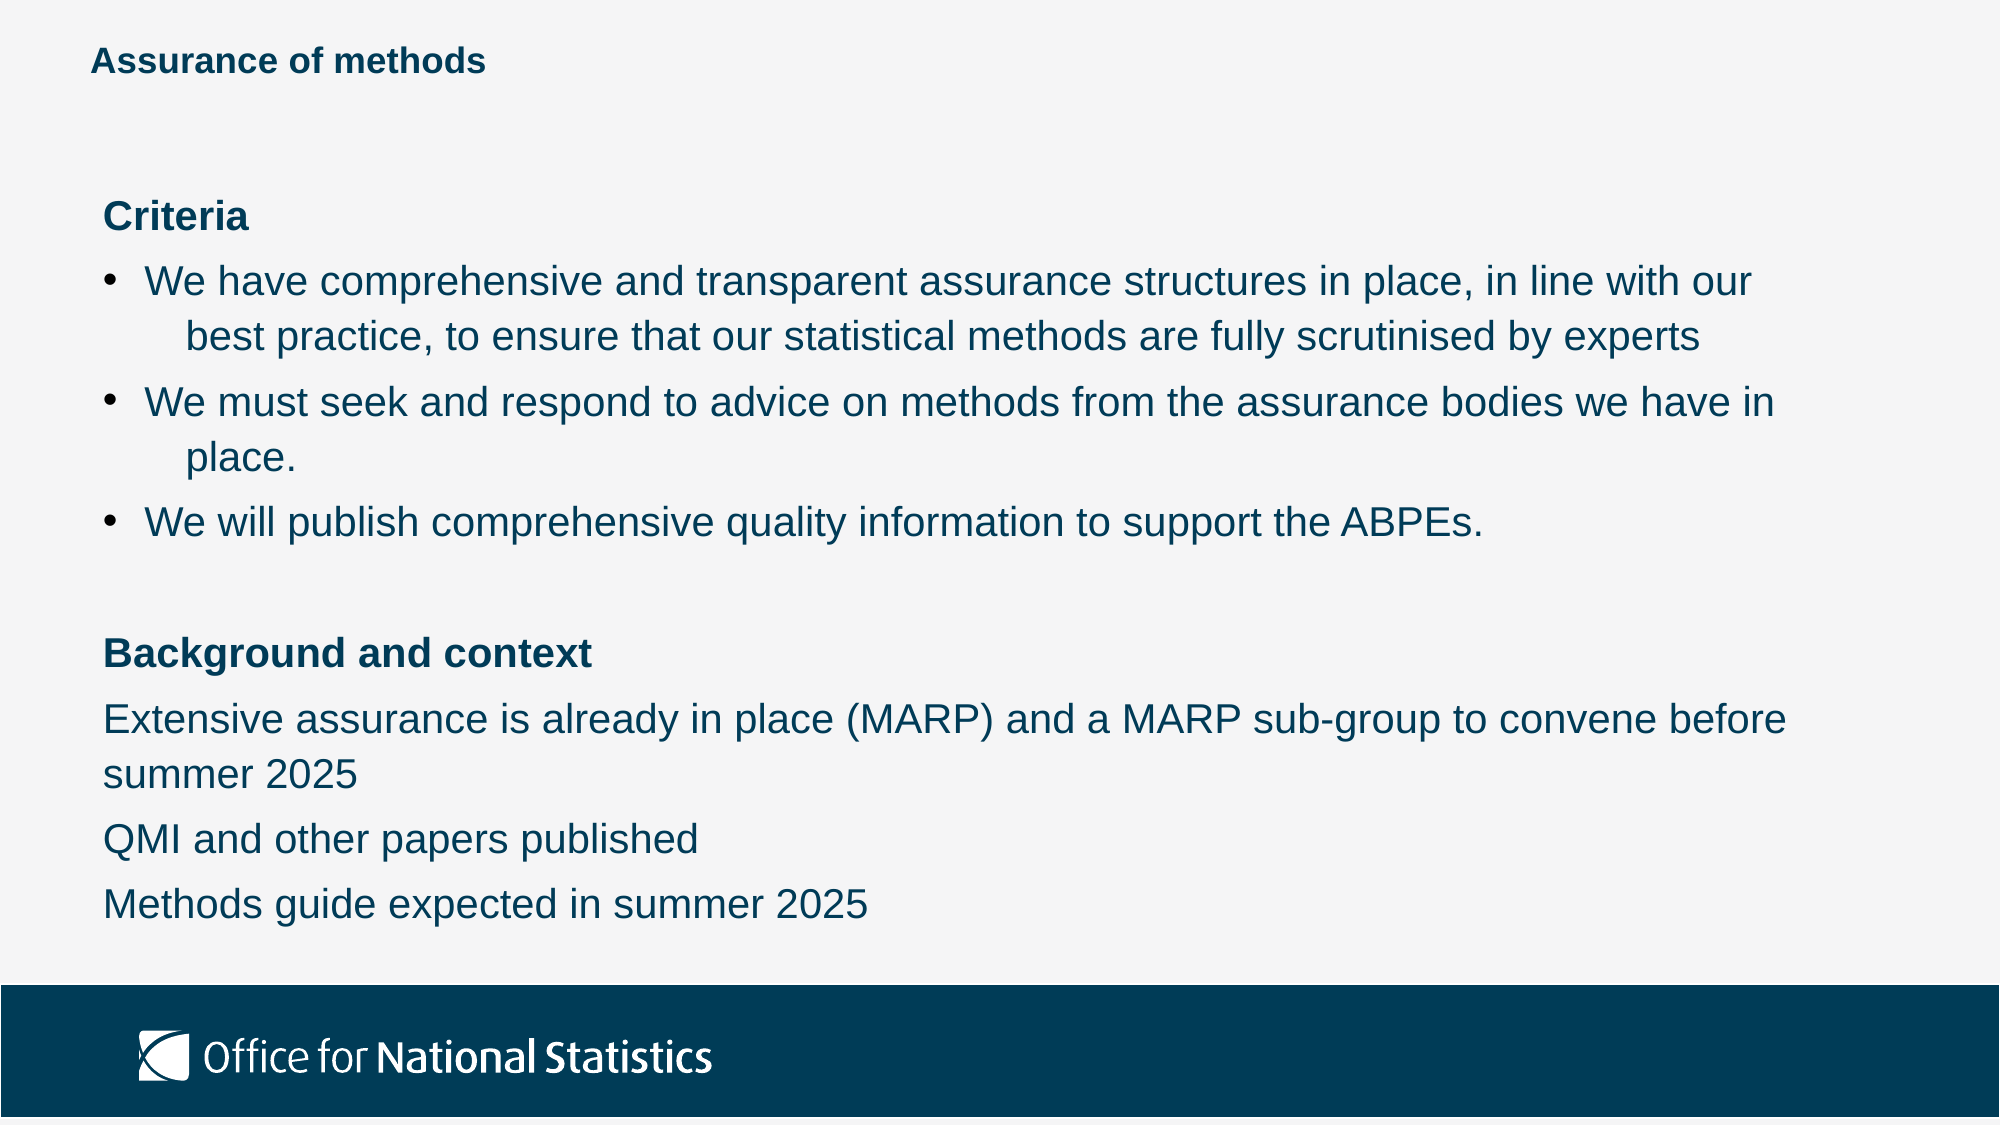

# Assurance of methods
Criteria
We have comprehensive and transparent assurance structures in place, in line with our best practice, to ensure that our statistical methods are fully scrutinised by experts
We must seek and respond to advice on methods from the assurance bodies we have in place.
We will publish comprehensive quality information to support the ABPEs.
Background and context
Extensive assurance is already in place (MARP) and a MARP sub-group to convene before summer 2025
QMI and other papers published
Methods guide expected in summer 2025